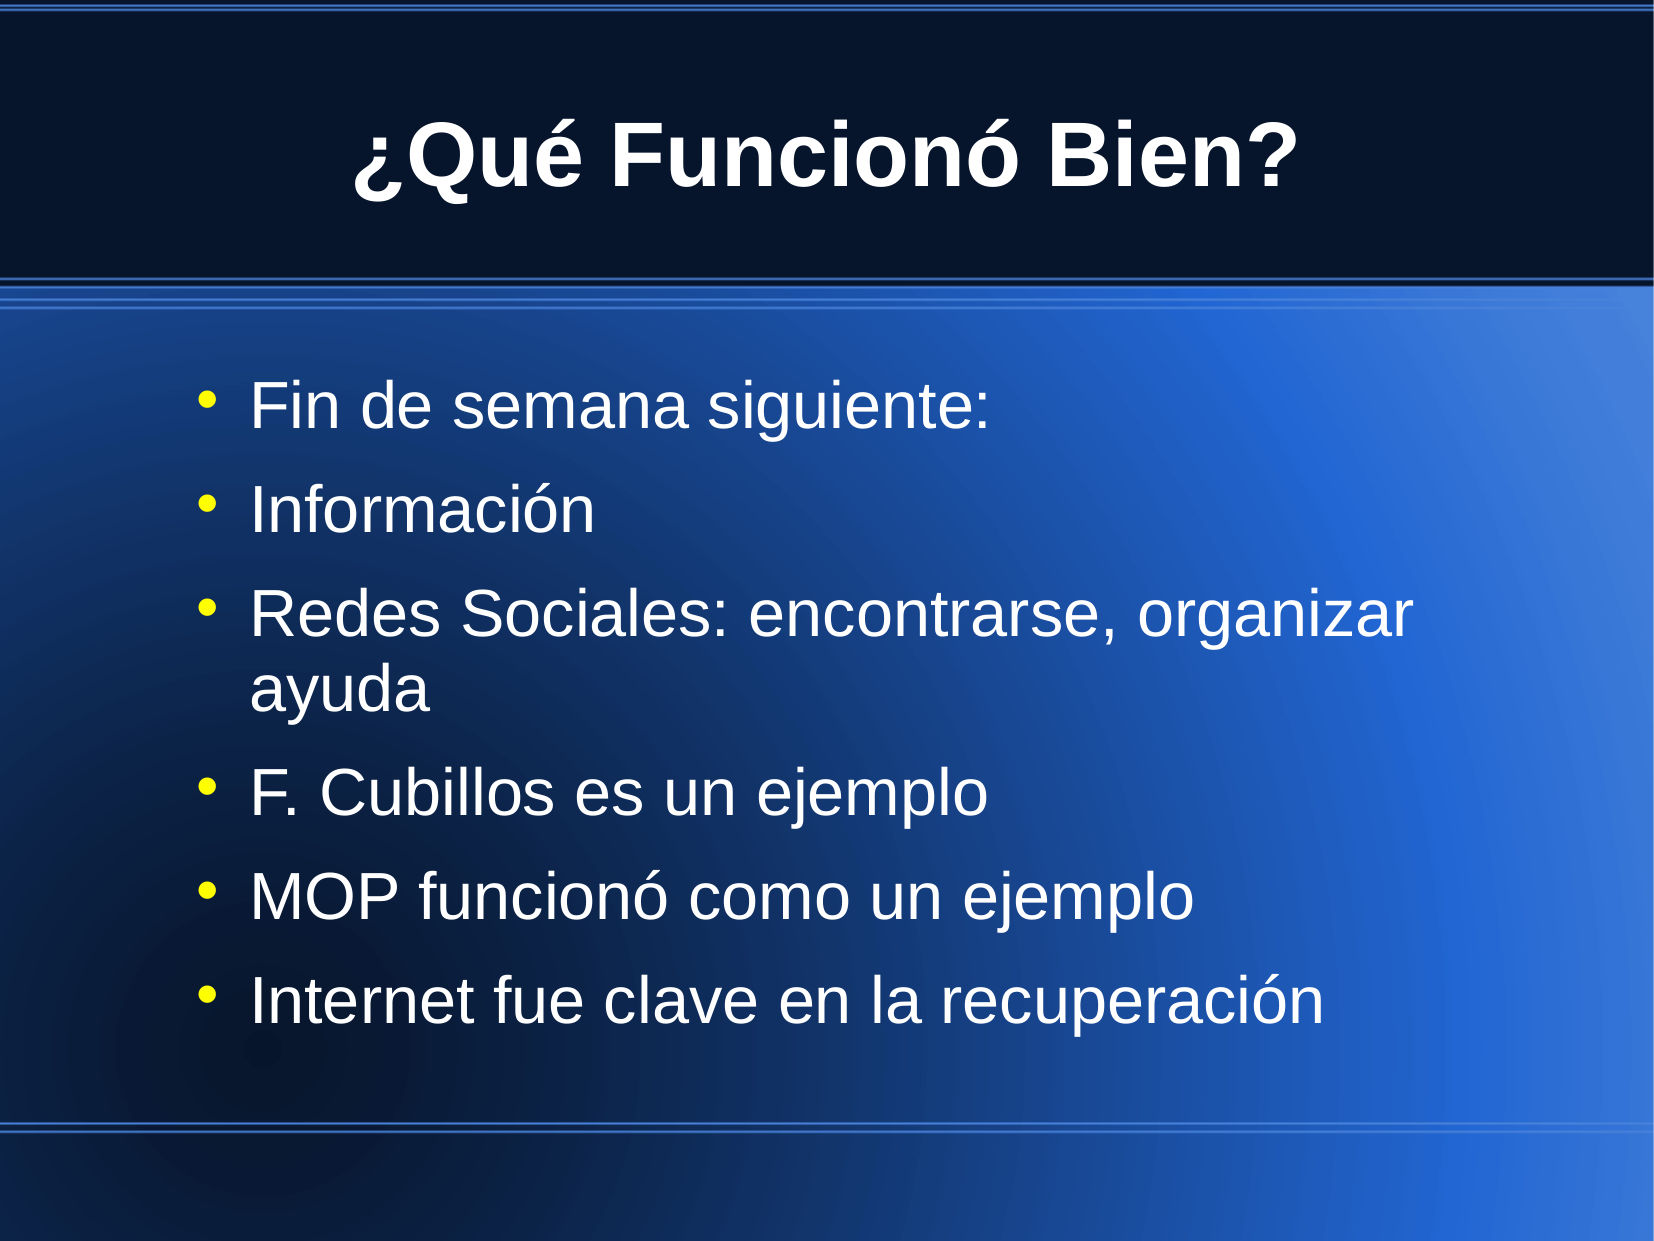

# ¿Qué Funcionó Bien?
Fin de semana siguiente:
Información
Redes Sociales: encontrarse, organizar ayuda
F. Cubillos es un ejemplo
MOP funcionó como un ejemplo
Internet fue clave en la recuperación